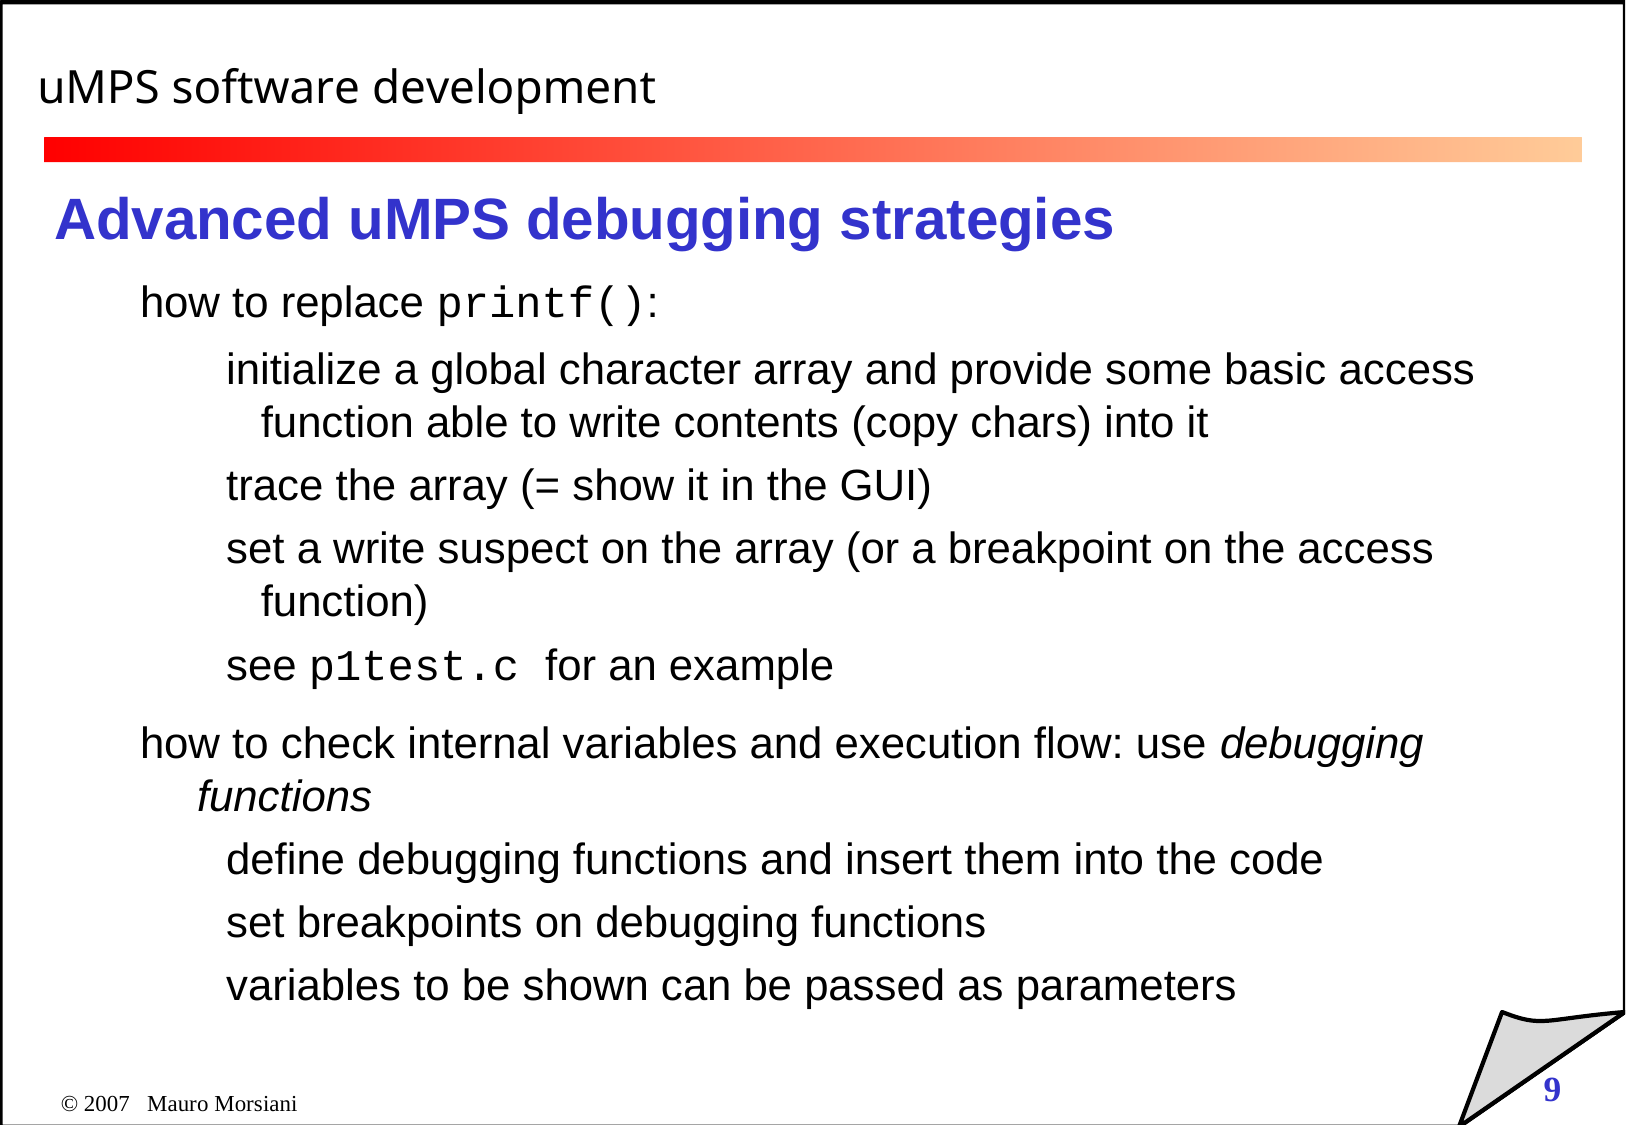

# uMPS software development
Advanced uMPS debugging strategies
how to replace printf():
initialize a global character array and provide some basic access function able to write contents (copy chars) into it
trace the array (= show it in the GUI)
set a write suspect on the array (or a breakpoint on the access function)
see p1test.c for an example
how to check internal variables and execution flow: use debugging functions
define debugging functions and insert them into the code
set breakpoints on debugging functions
variables to be shown can be passed as parameters